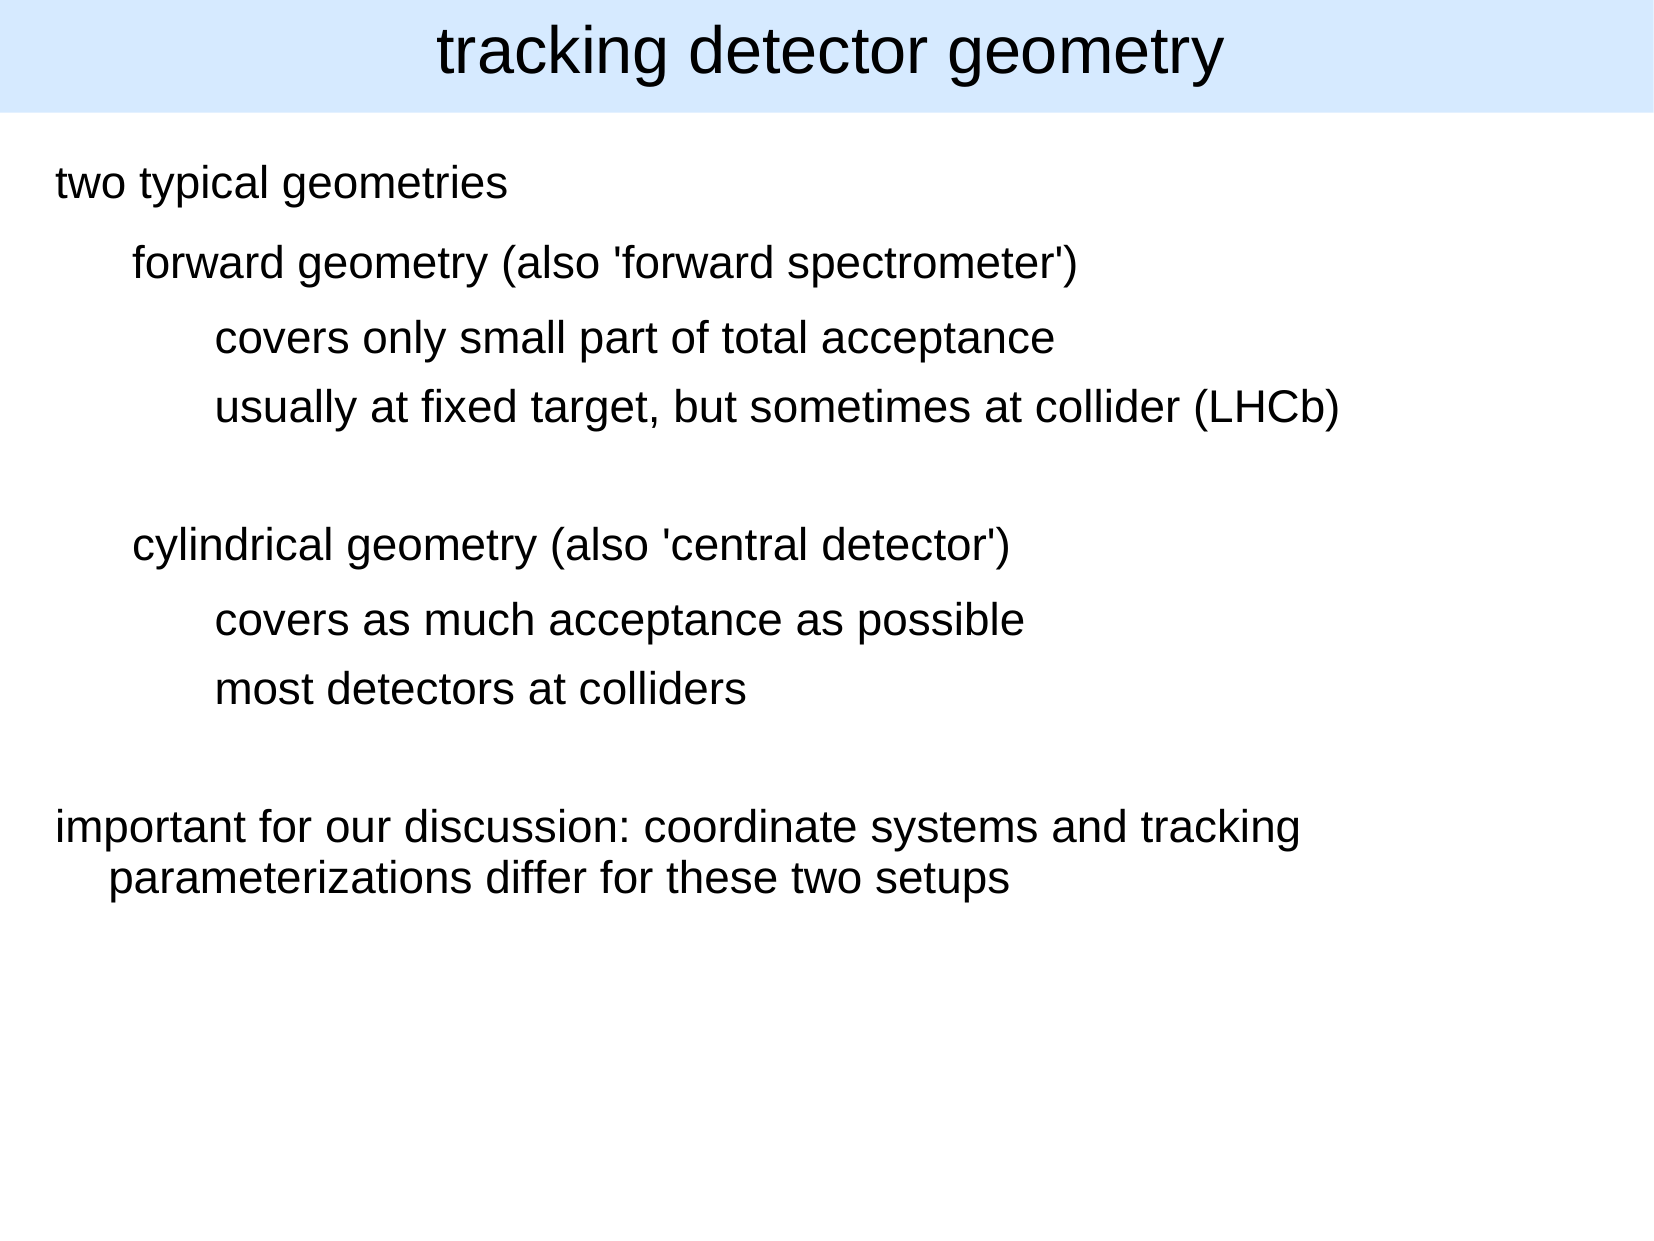

# tracking detector geometry
two typical geometries
forward geometry (also 'forward spectrometer')
covers only small part of total acceptance
usually at fixed target, but sometimes at collider (LHCb)
cylindrical geometry (also 'central detector')
covers as much acceptance as possible
most detectors at colliders
important for our discussion: coordinate systems and tracking parameterizations differ for these two setups